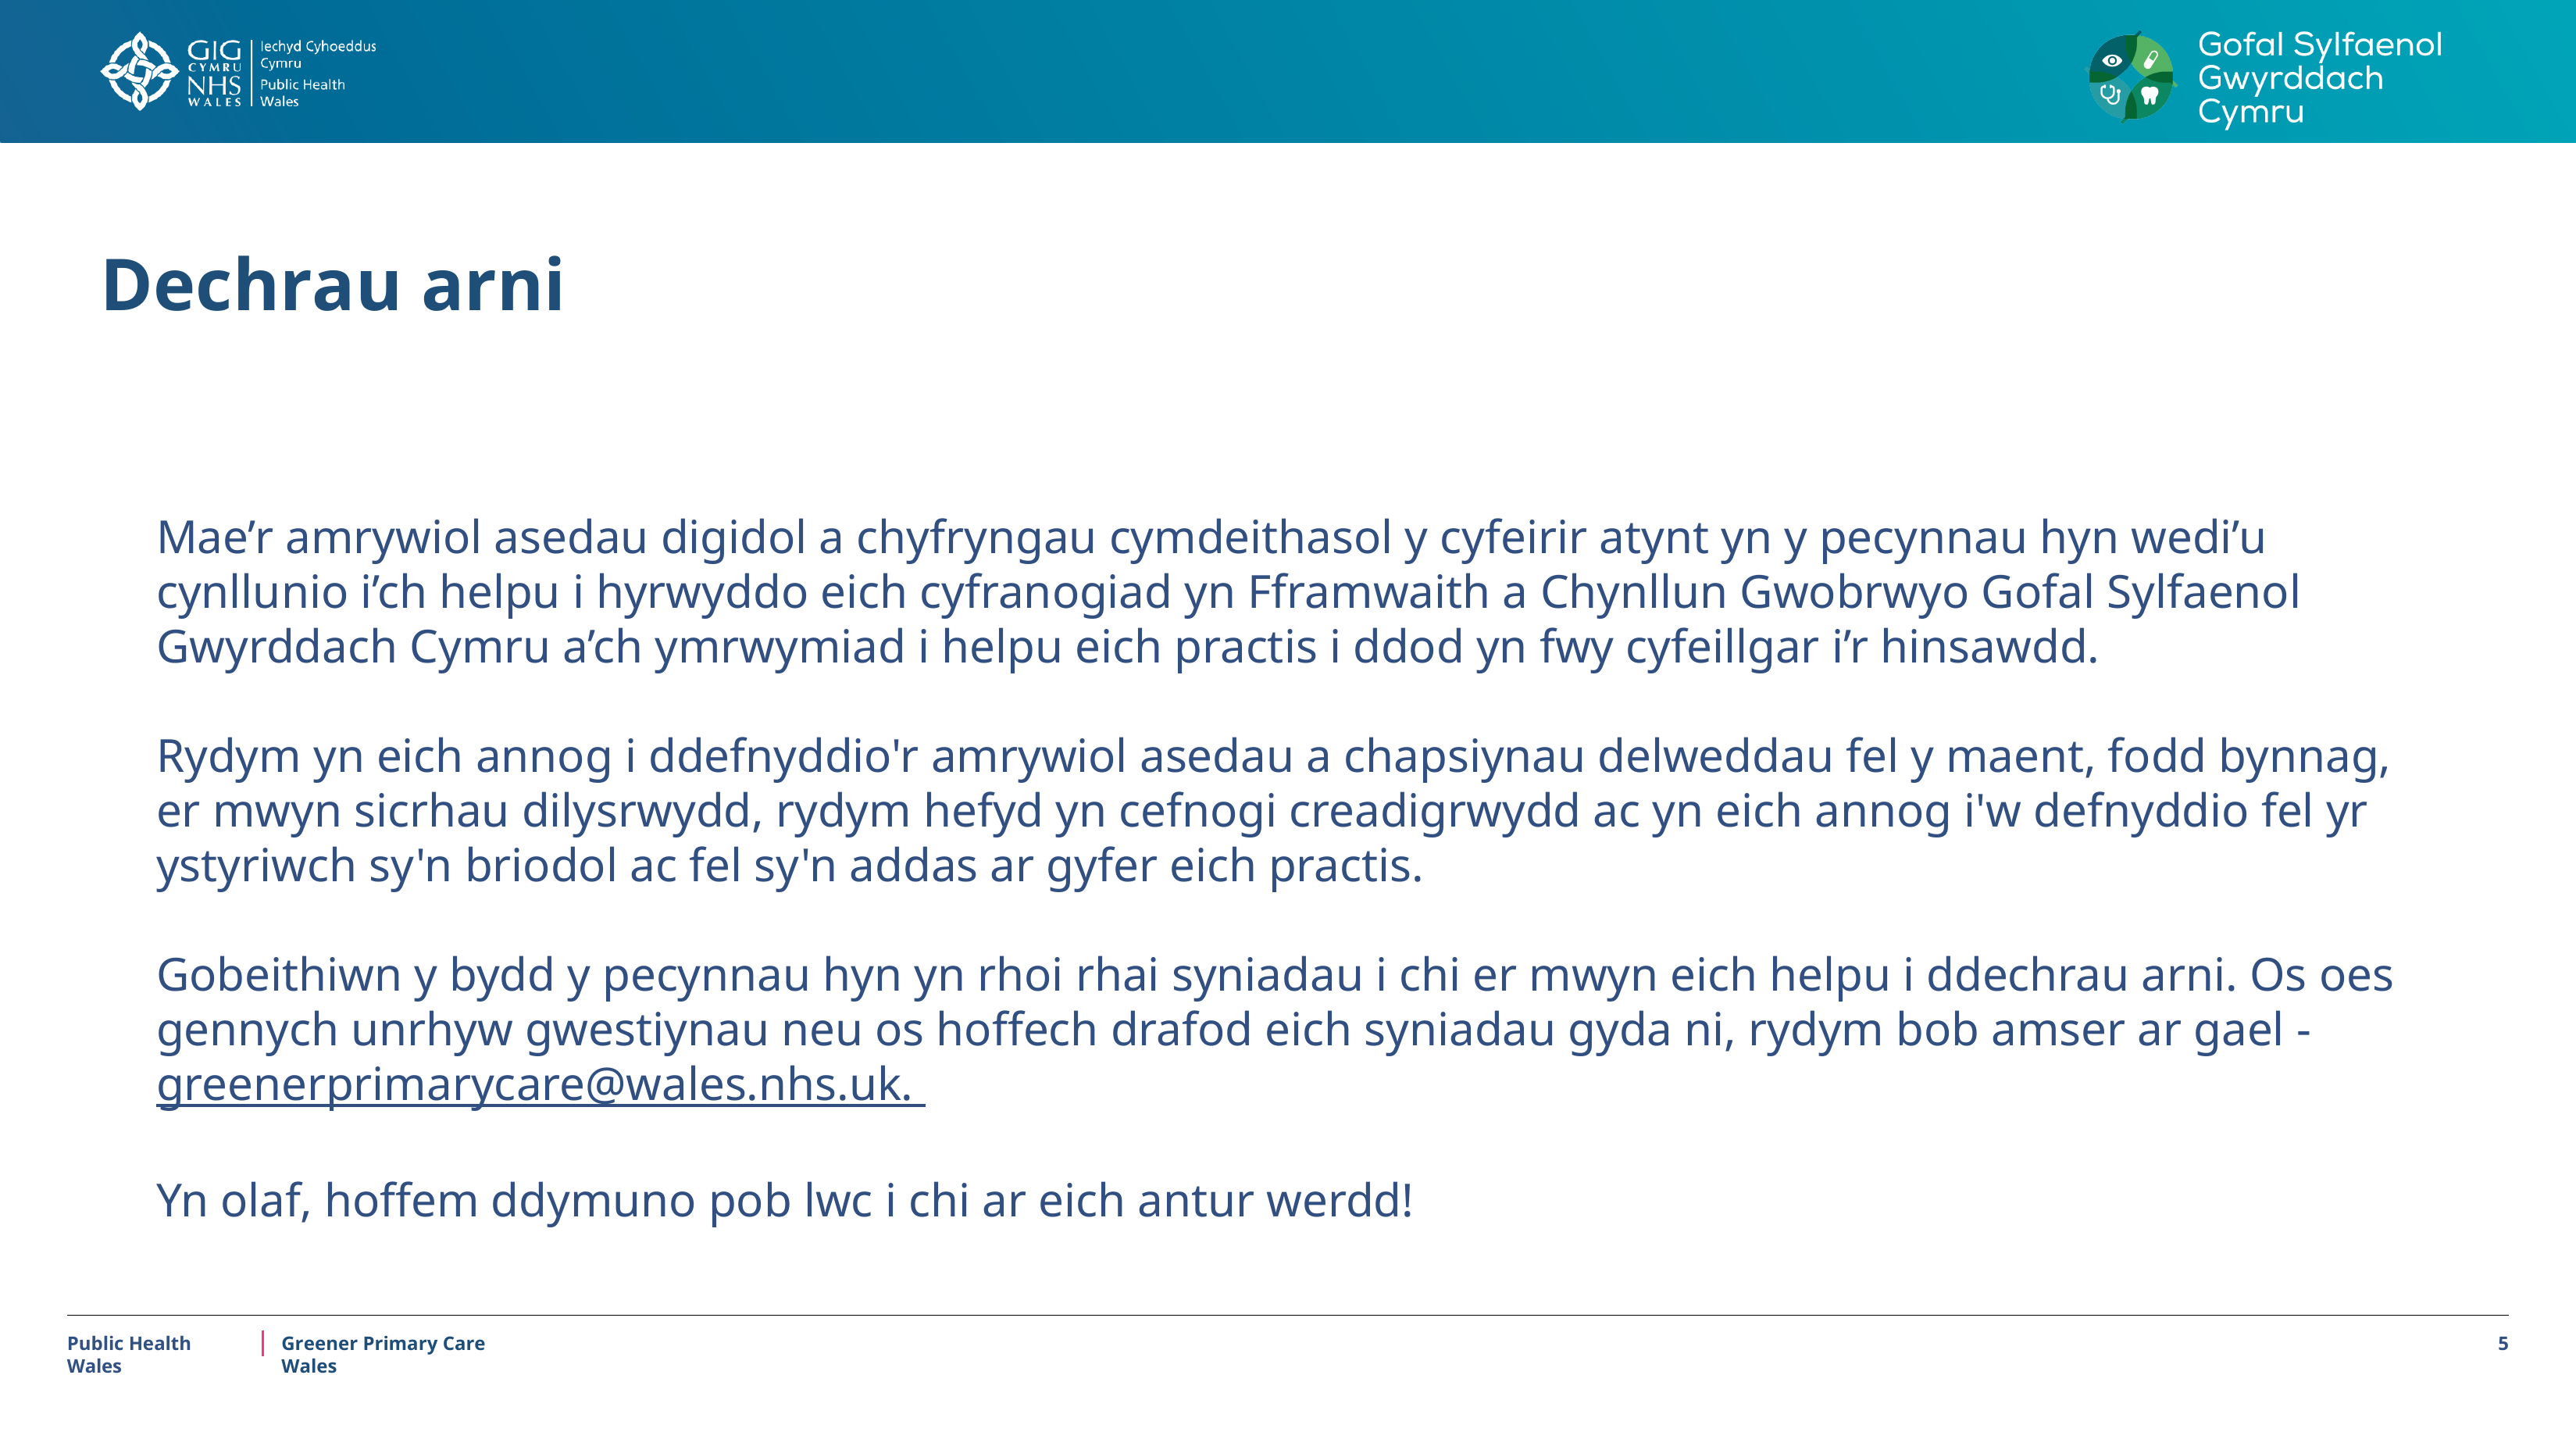

# Dechrau arni
Mae’r amrywiol asedau digidol a chyfryngau cymdeithasol y cyfeirir atynt yn y pecynnau hyn wedi’u cynllunio i’ch helpu i hyrwyddo eich cyfranogiad yn Fframwaith a Chynllun Gwobrwyo Gofal Sylfaenol Gwyrddach Cymru a’ch ymrwymiad i helpu eich practis i ddod yn fwy cyfeillgar i’r hinsawdd.
Rydym yn eich annog i ddefnyddio'r amrywiol asedau a chapsiynau delweddau fel y maent, fodd bynnag, er mwyn sicrhau dilysrwydd, rydym hefyd yn cefnogi creadigrwydd ac yn eich annog i'w defnyddio fel yr ystyriwch sy'n briodol ac fel sy'n addas ar gyfer eich practis.
Gobeithiwn y bydd y pecynnau hyn yn rhoi rhai syniadau i chi er mwyn eich helpu i ddechrau arni. Os oes gennych unrhyw gwestiynau neu os hoffech drafod eich syniadau gyda ni, rydym bob amser ar gael - greenerprimarycare@wales.nhs.uk.
Yn olaf, hoffem ddymuno pob lwc i chi ar eich antur werdd!
Public Health Wales
Greener Primary Care Wales